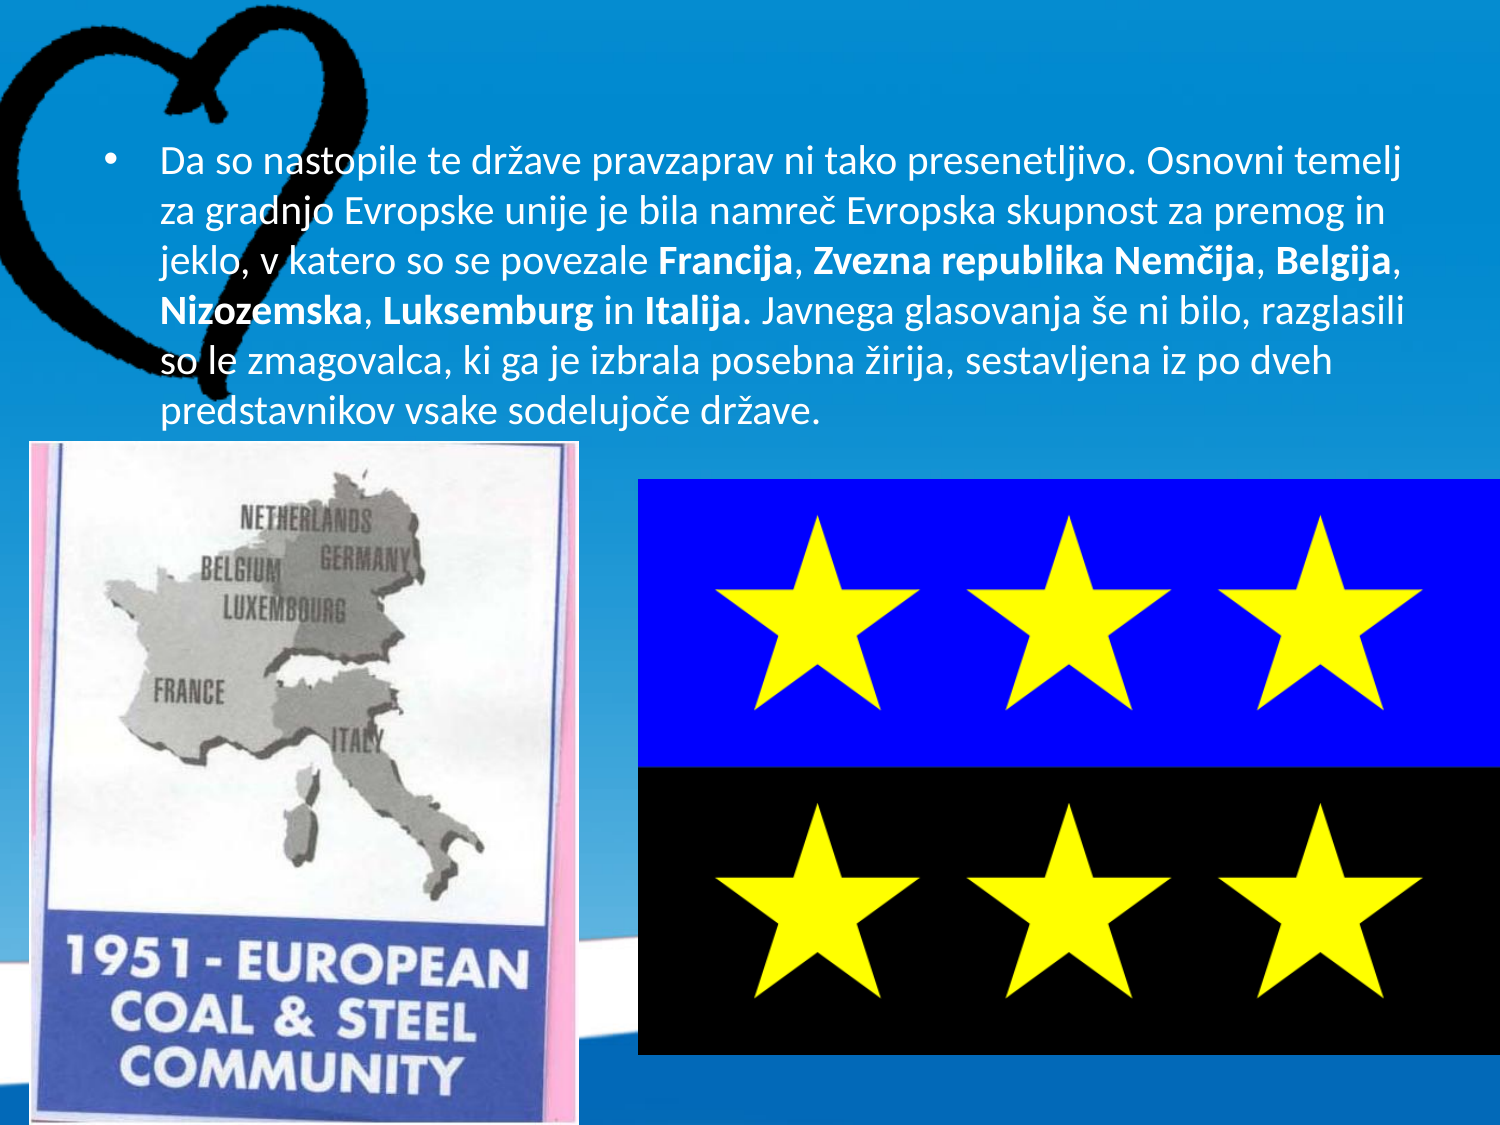

#
Da so nastopile te države pravzaprav ni tako presenetljivo. Osnovni temelj za gradnjo Evropske unije je bila namreč Evropska skupnost za premog in jeklo, v katero so se povezale Francija, Zvezna republika Nemčija, Belgija, Nizozemska, Luksemburg in Italija. Javnega glasovanja še ni bilo, razglasili so le zmagovalca, ki ga je izbrala posebna žirija, sestavljena iz po dveh predstavnikov vsake sodelujoče države.